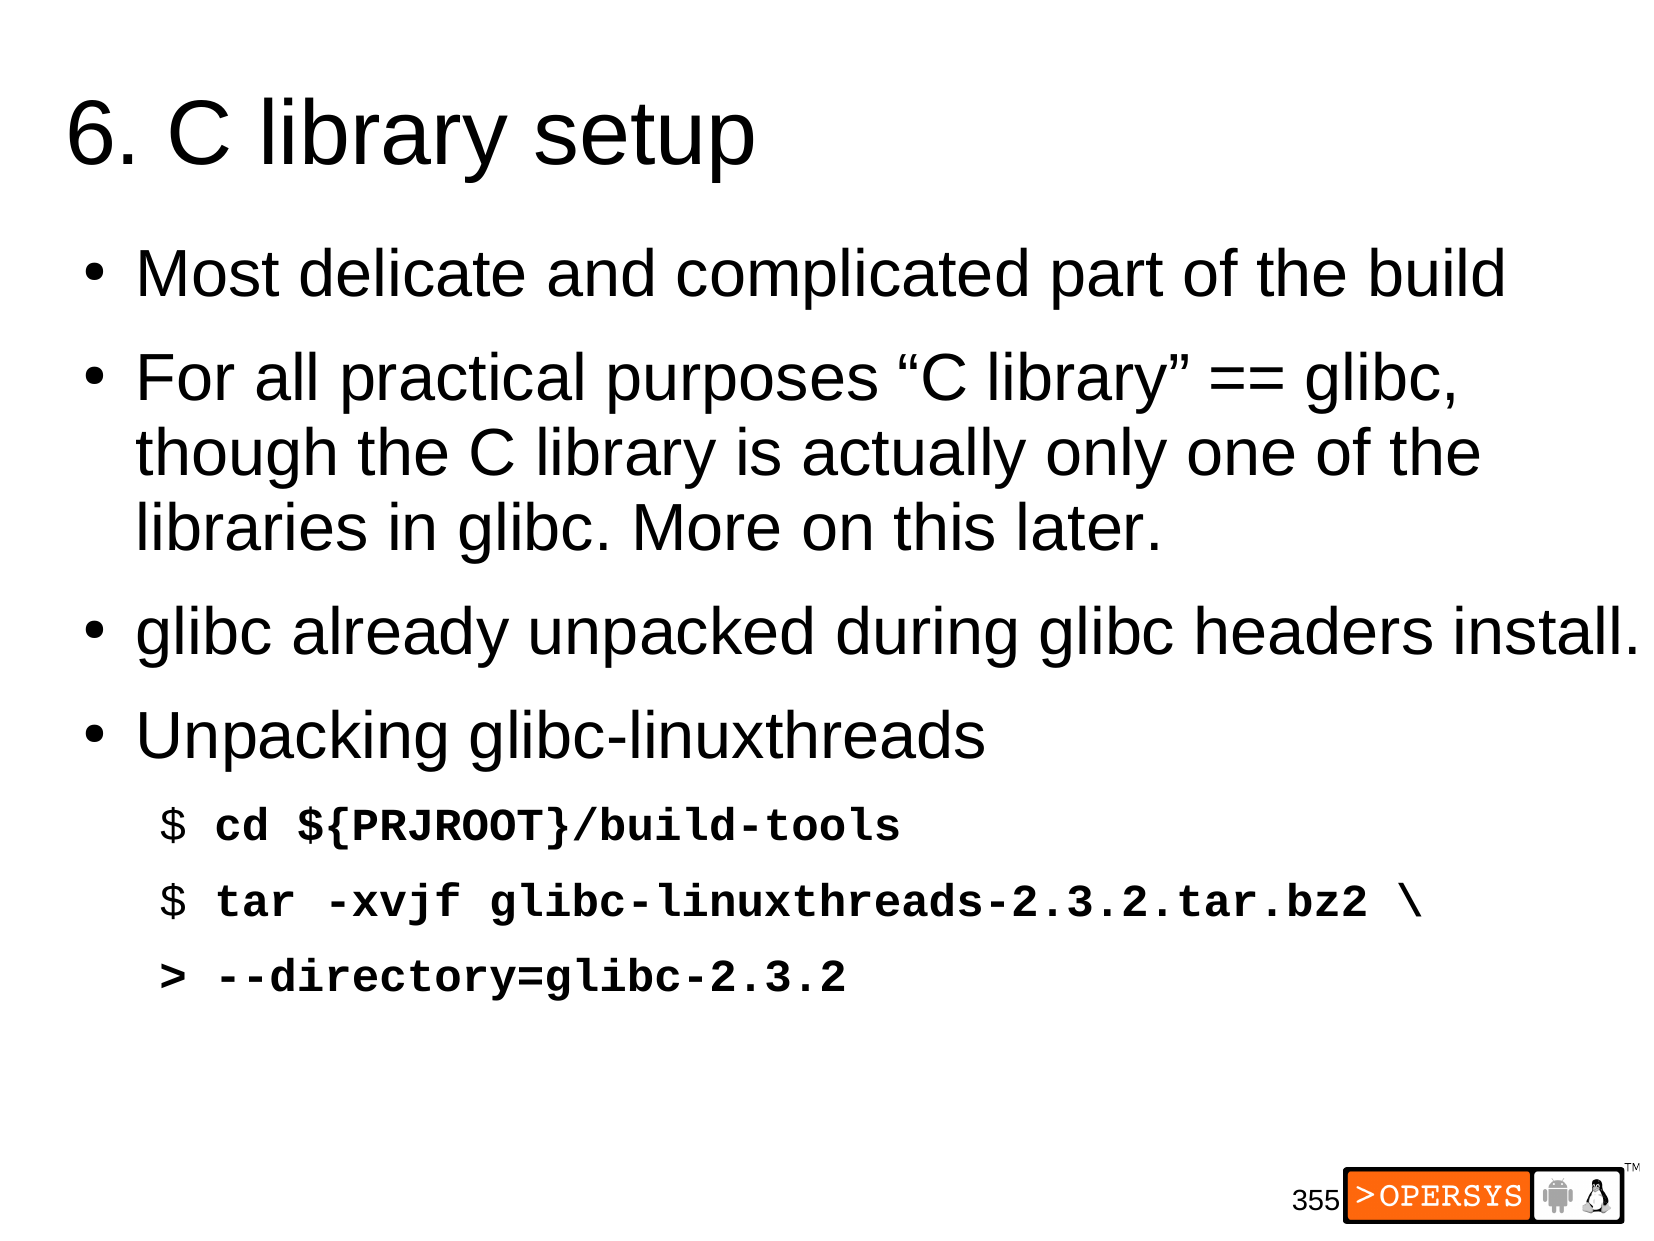

# 6. C library setup
Most delicate and complicated part of the build
For all practical purposes “C library” == glibc, though the C library is actually only one of the libraries in glibc. More on this later.
glibc already unpacked during glibc headers install.
Unpacking glibc-linuxthreads
$ cd ${PRJROOT}/build-tools
$ tar -xvjf glibc-linuxthreads-2.3.2.tar.bz2 \
> --directory=glibc-2.3.2